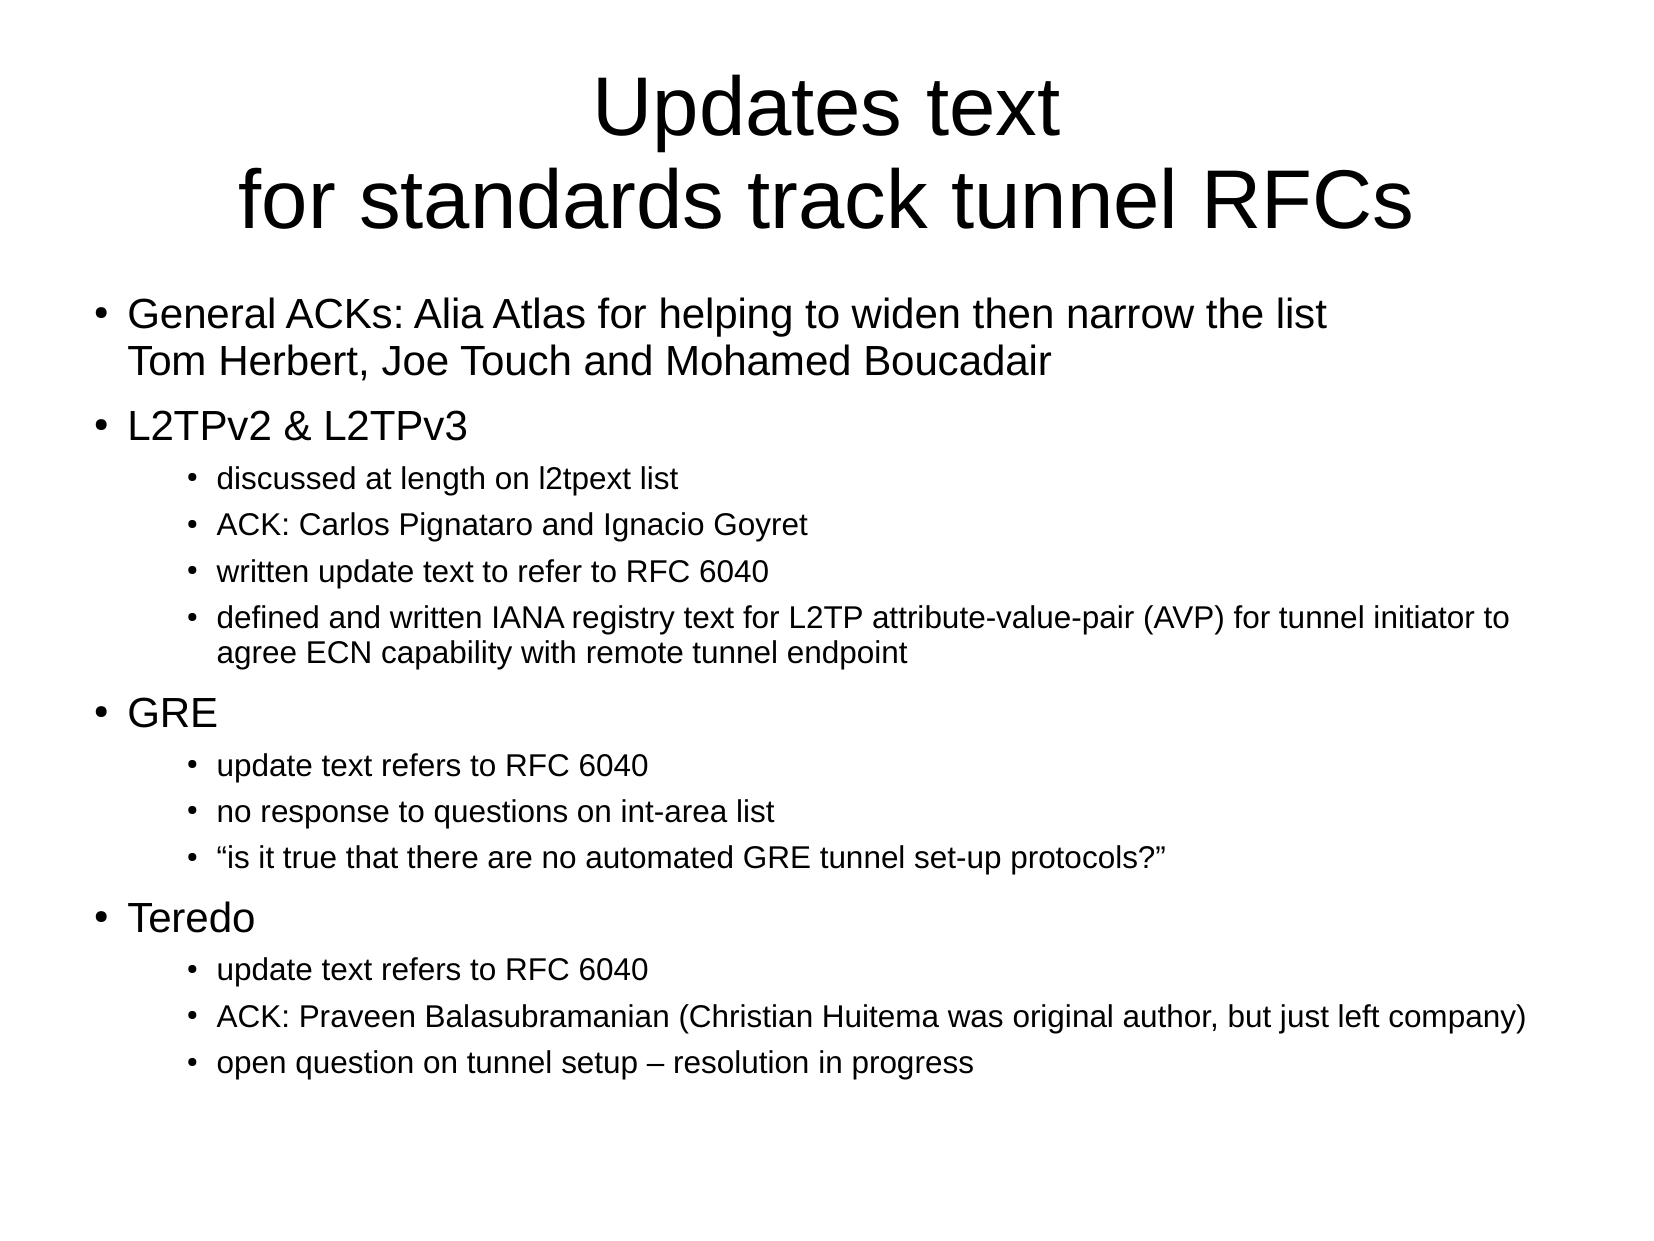

# Updates text for standards track tunnel RFCs
General ACKs: Alia Atlas for helping to widen then narrow the list
Tom Herbert, Joe Touch and Mohamed Boucadair
L2TPv2 & L2TPv3
discussed at length on l2tpext list
ACK: Carlos Pignataro and Ignacio Goyret
written update text to refer to RFC 6040
defined and written IANA registry text for L2TP attribute-value-pair (AVP) for tunnel initiator to agree ECN capability with remote tunnel endpoint
GRE
update text refers to RFC 6040
no response to questions on int-area list
“is it true that there are no automated GRE tunnel set-up protocols?”
Teredo
update text refers to RFC 6040
ACK: Praveen Balasubramanian (Christian Huitema was original author, but just left company)
open question on tunnel setup – resolution in progress